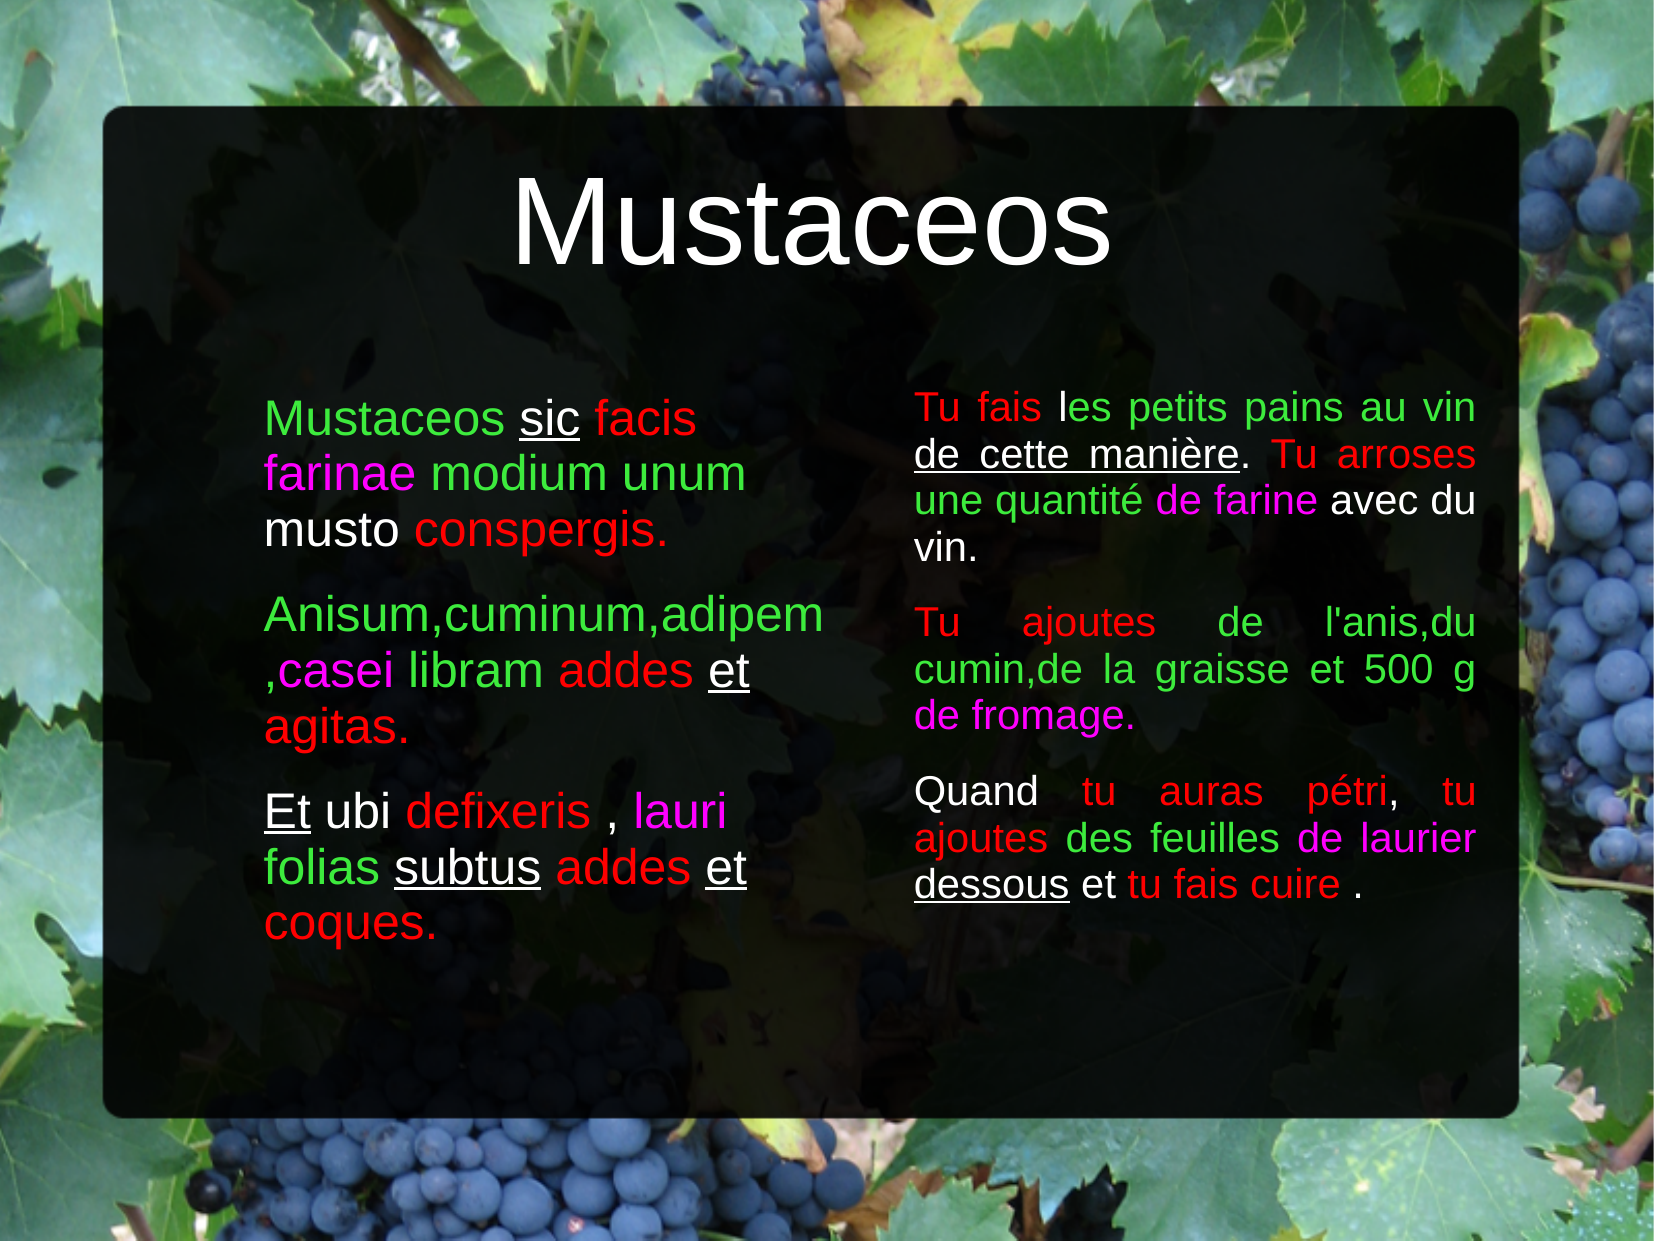

# Mustaceos
Tu fais les petits pains au vin de cette manière. Tu arroses une quantité de farine avec du vin.
Tu ajoutes de l'anis,du cumin,de la graisse et 500 g de fromage.
Quand tu auras pétri, tu ajoutes des feuilles de laurier dessous et tu fais cuire .
Mustaceos sic facis farinae modium unum musto conspergis.
Anisum,cuminum,adipem,casei libram addes et agitas.
Et ubi defixeris , lauri folias subtus addes et coques.